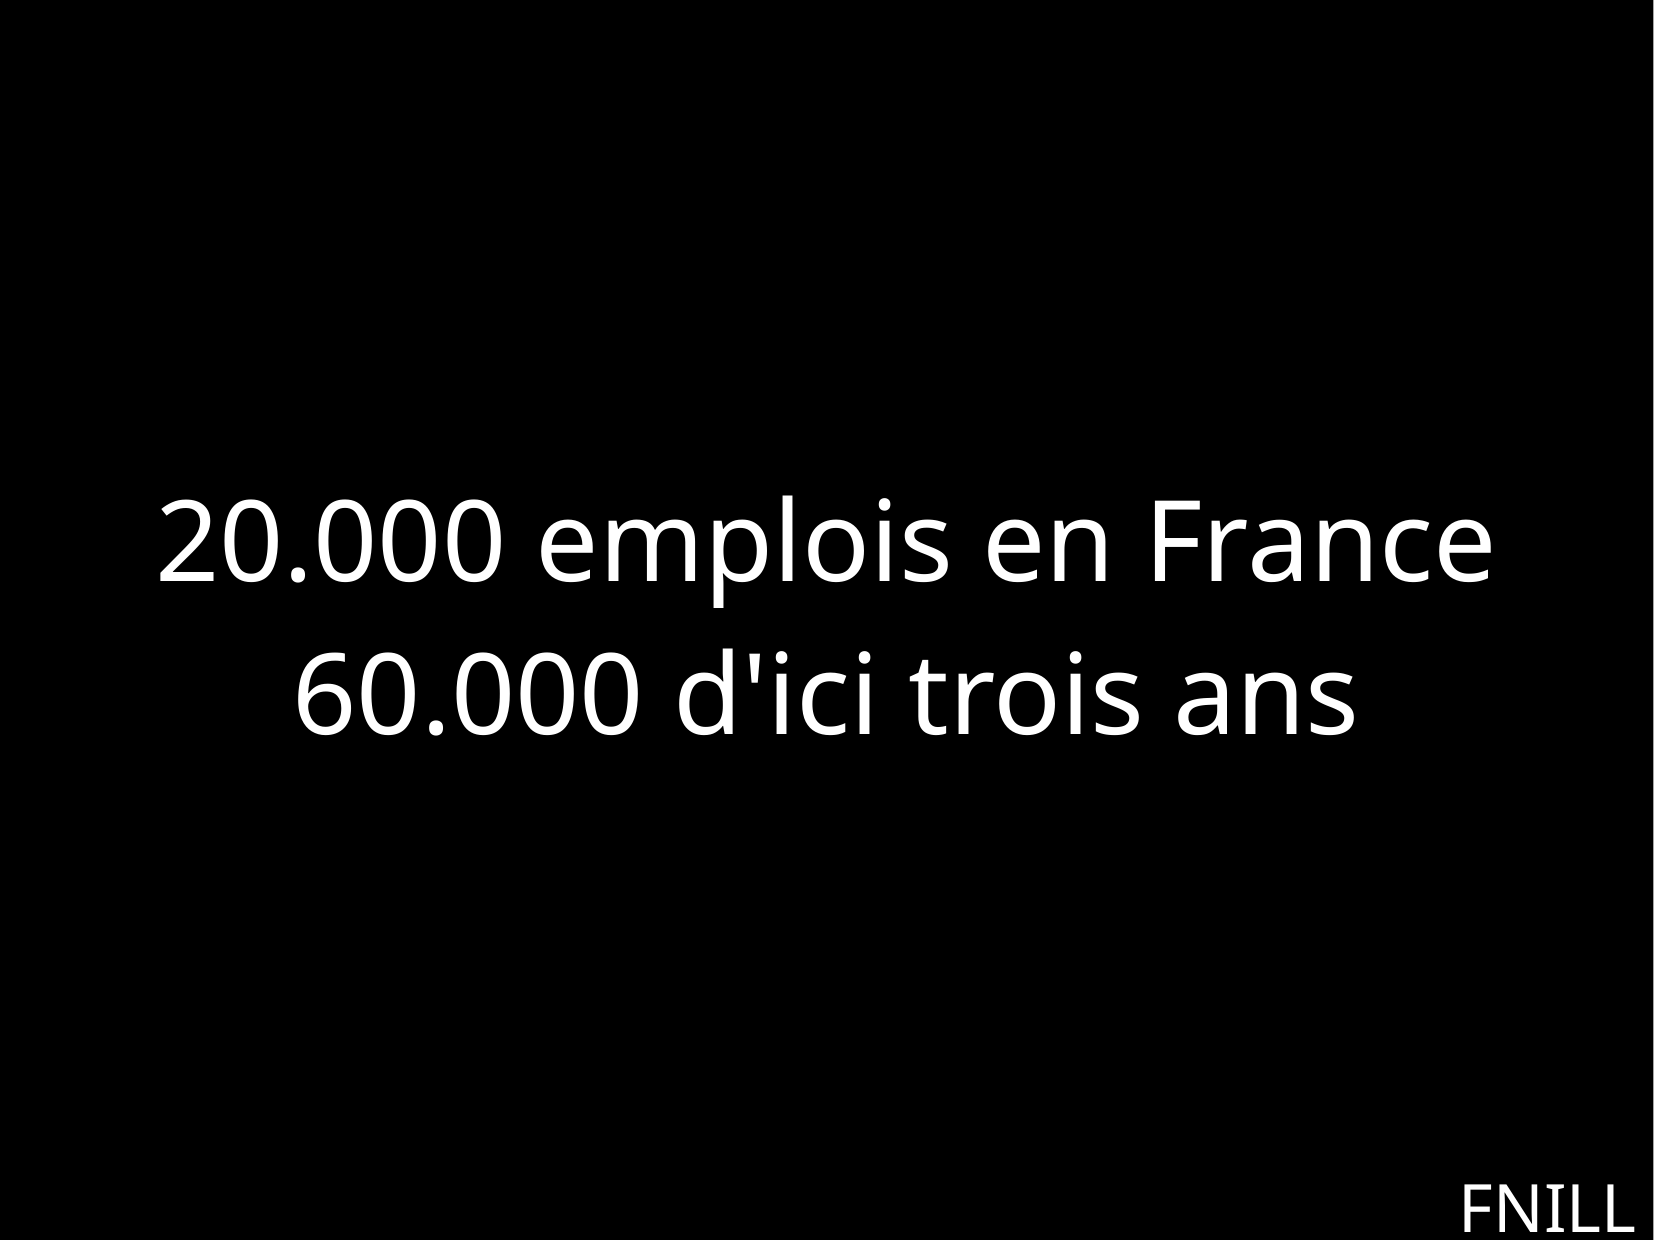

# 20.000 emplois en France 60.000 d'ici trois ans
FNILL